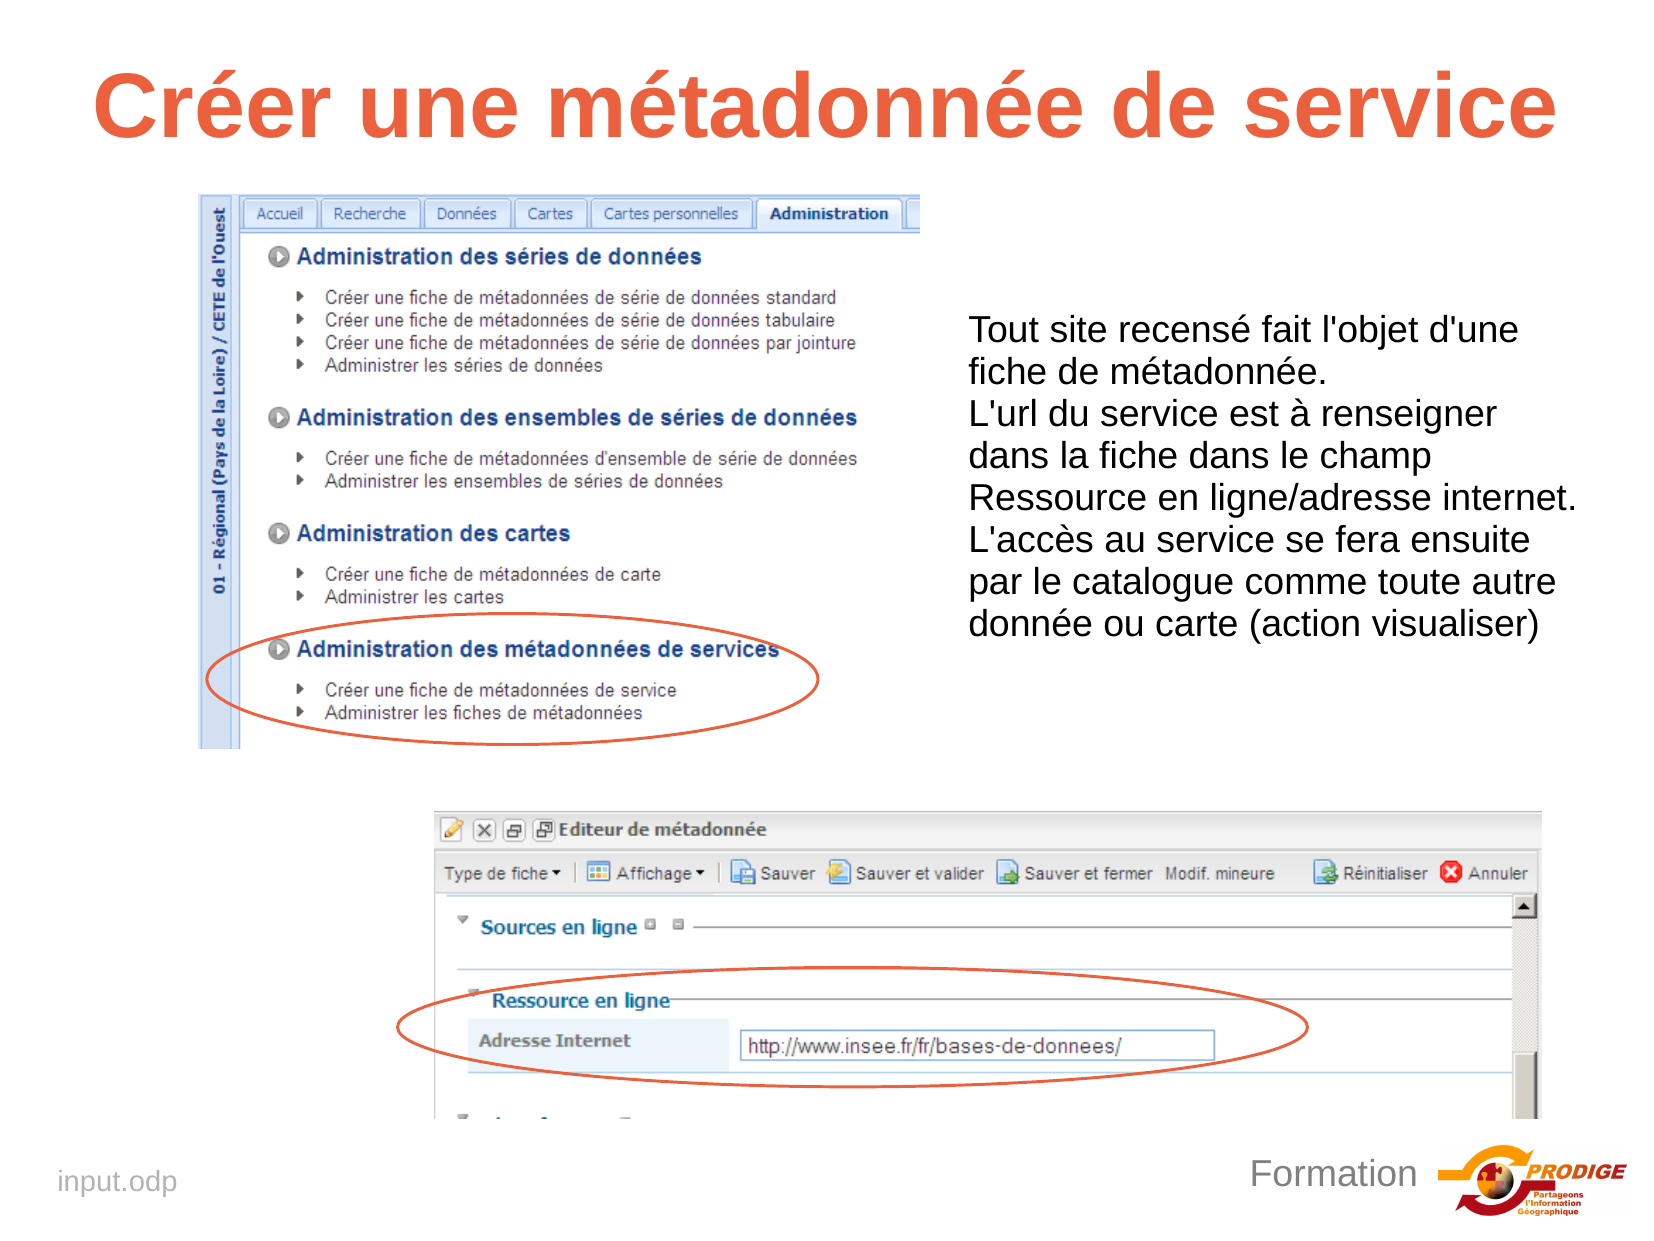

# Créer une métadonnée de service
Tout site recensé fait l'objet d'une
fiche de métadonnée.
L'url du service est à renseigner
dans la fiche dans le champ
Ressource en ligne/adresse internet.
L'accès au service se fera ensuite
par le catalogue comme toute autre
donnée ou carte (action visualiser)